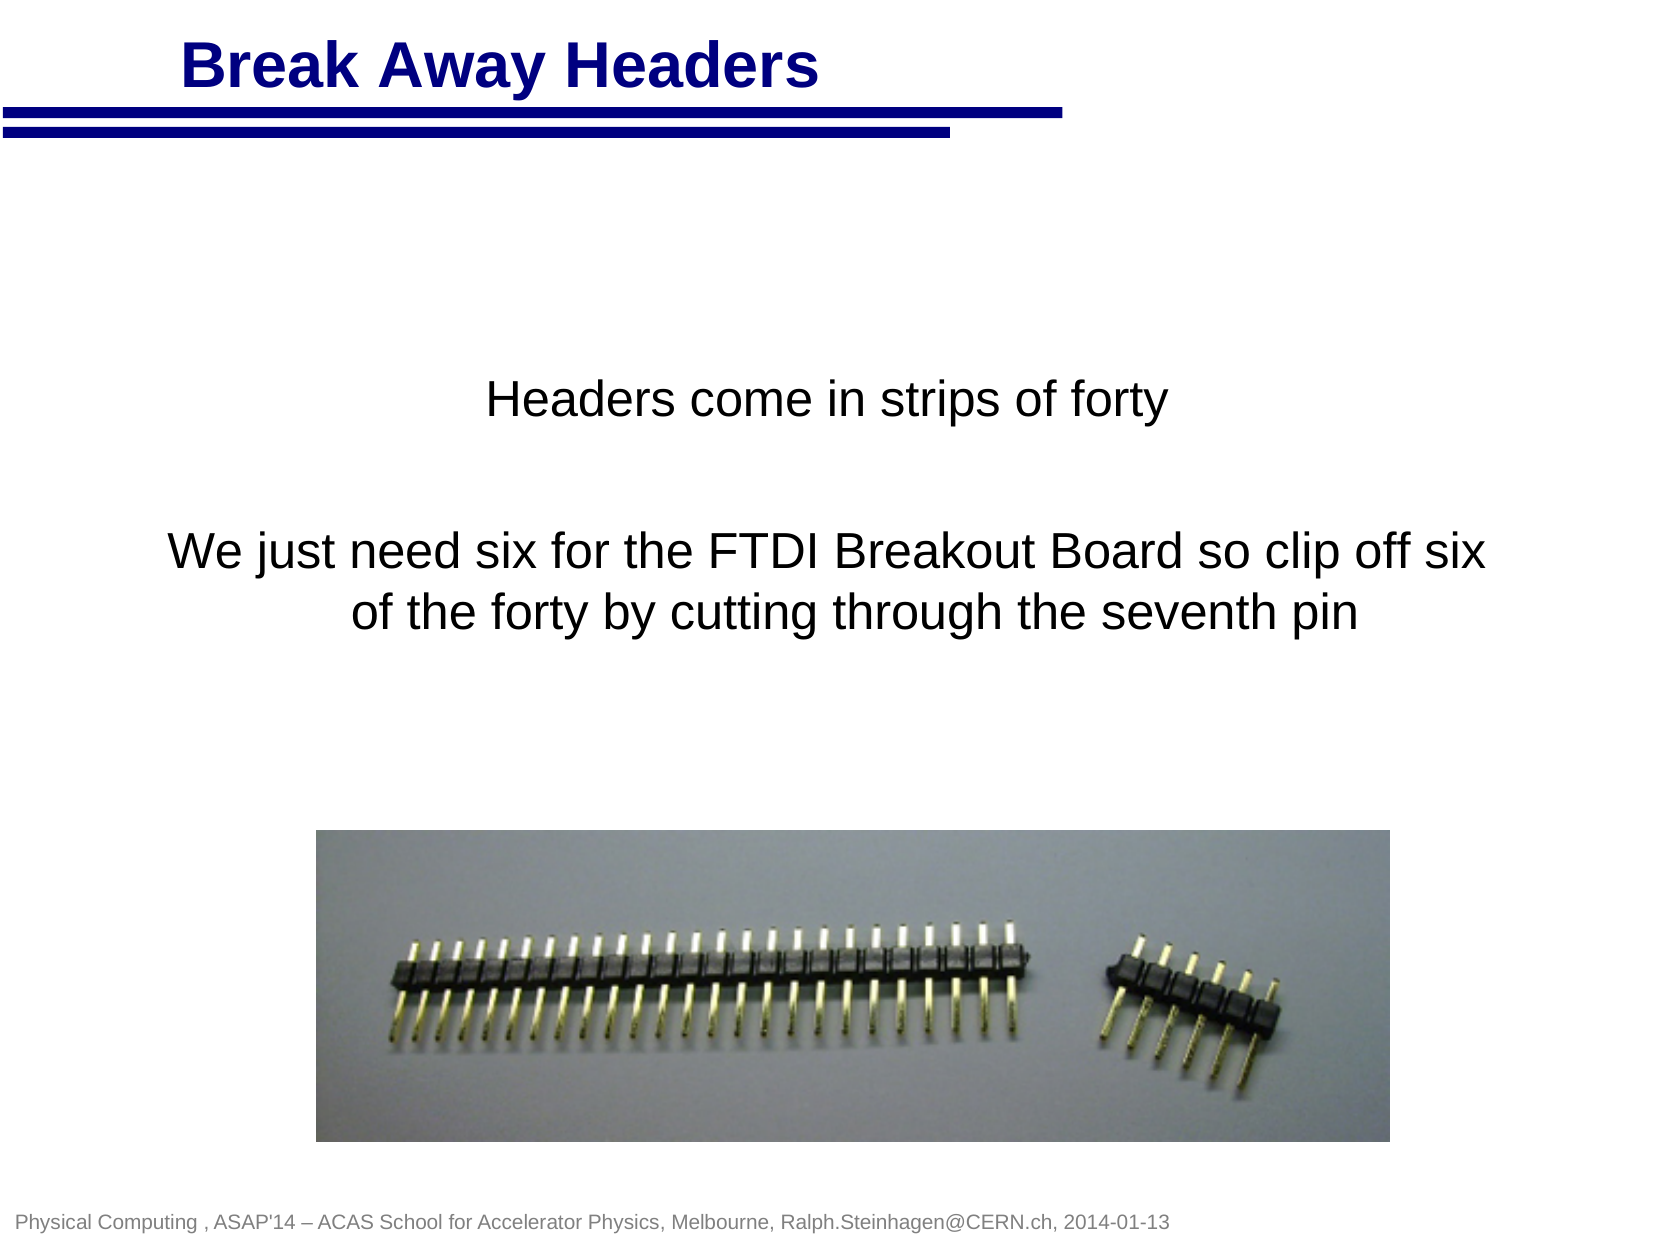

# Break Away Headers
Headers come in strips of forty
We just need six for the FTDI Breakout Board so clip off six of the forty by cutting through the seventh pin